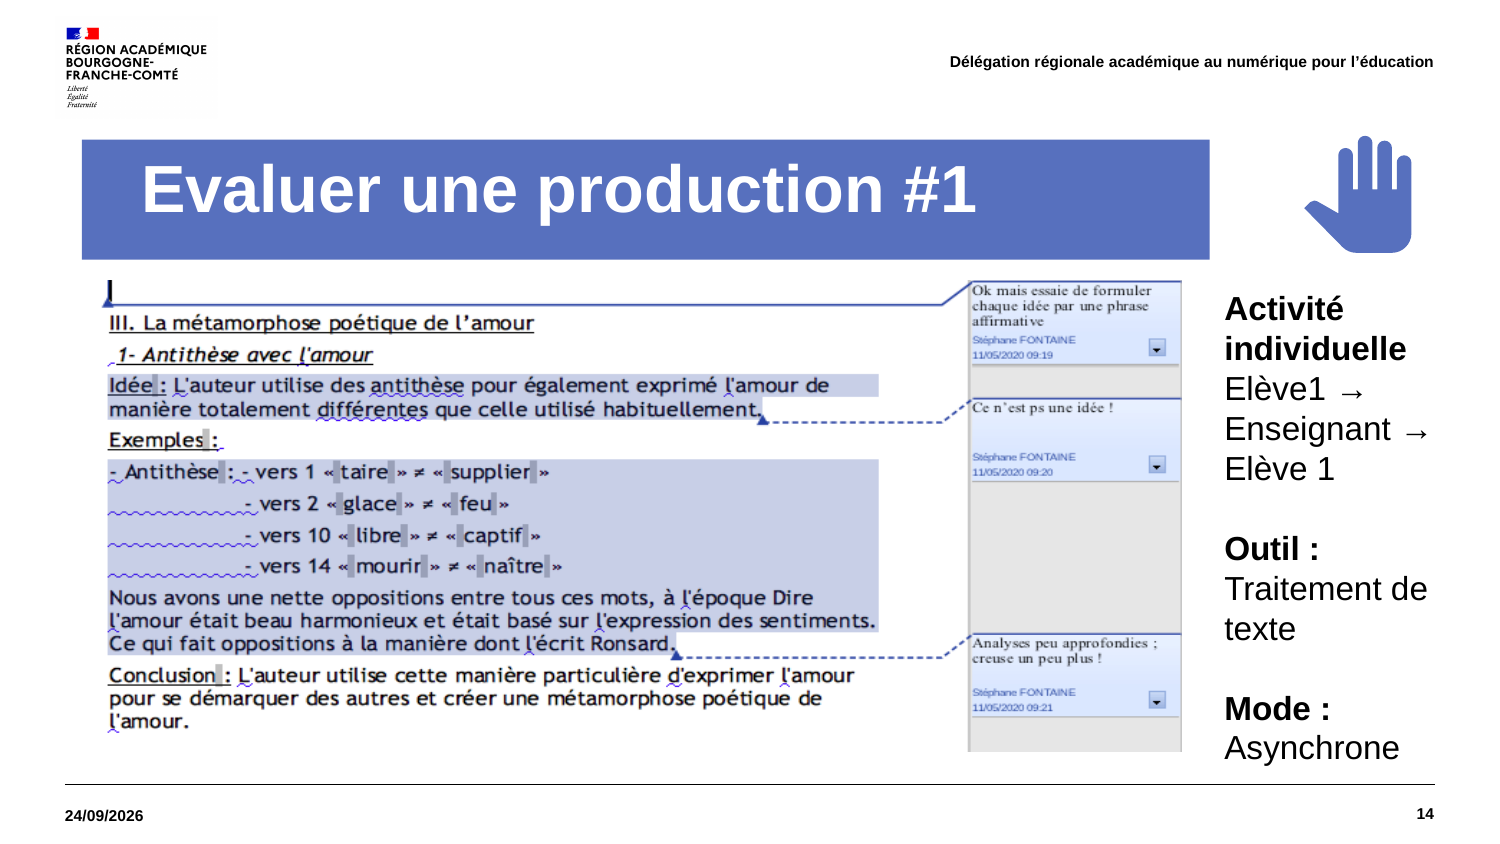

Délégation régionale académique au numérique pour l’éducation
Evaluer une production #1
Activité individuelle
Elève1 → Enseignant → Elève 1
Outil :
Traitement de texte
Mode :
Asynchrone